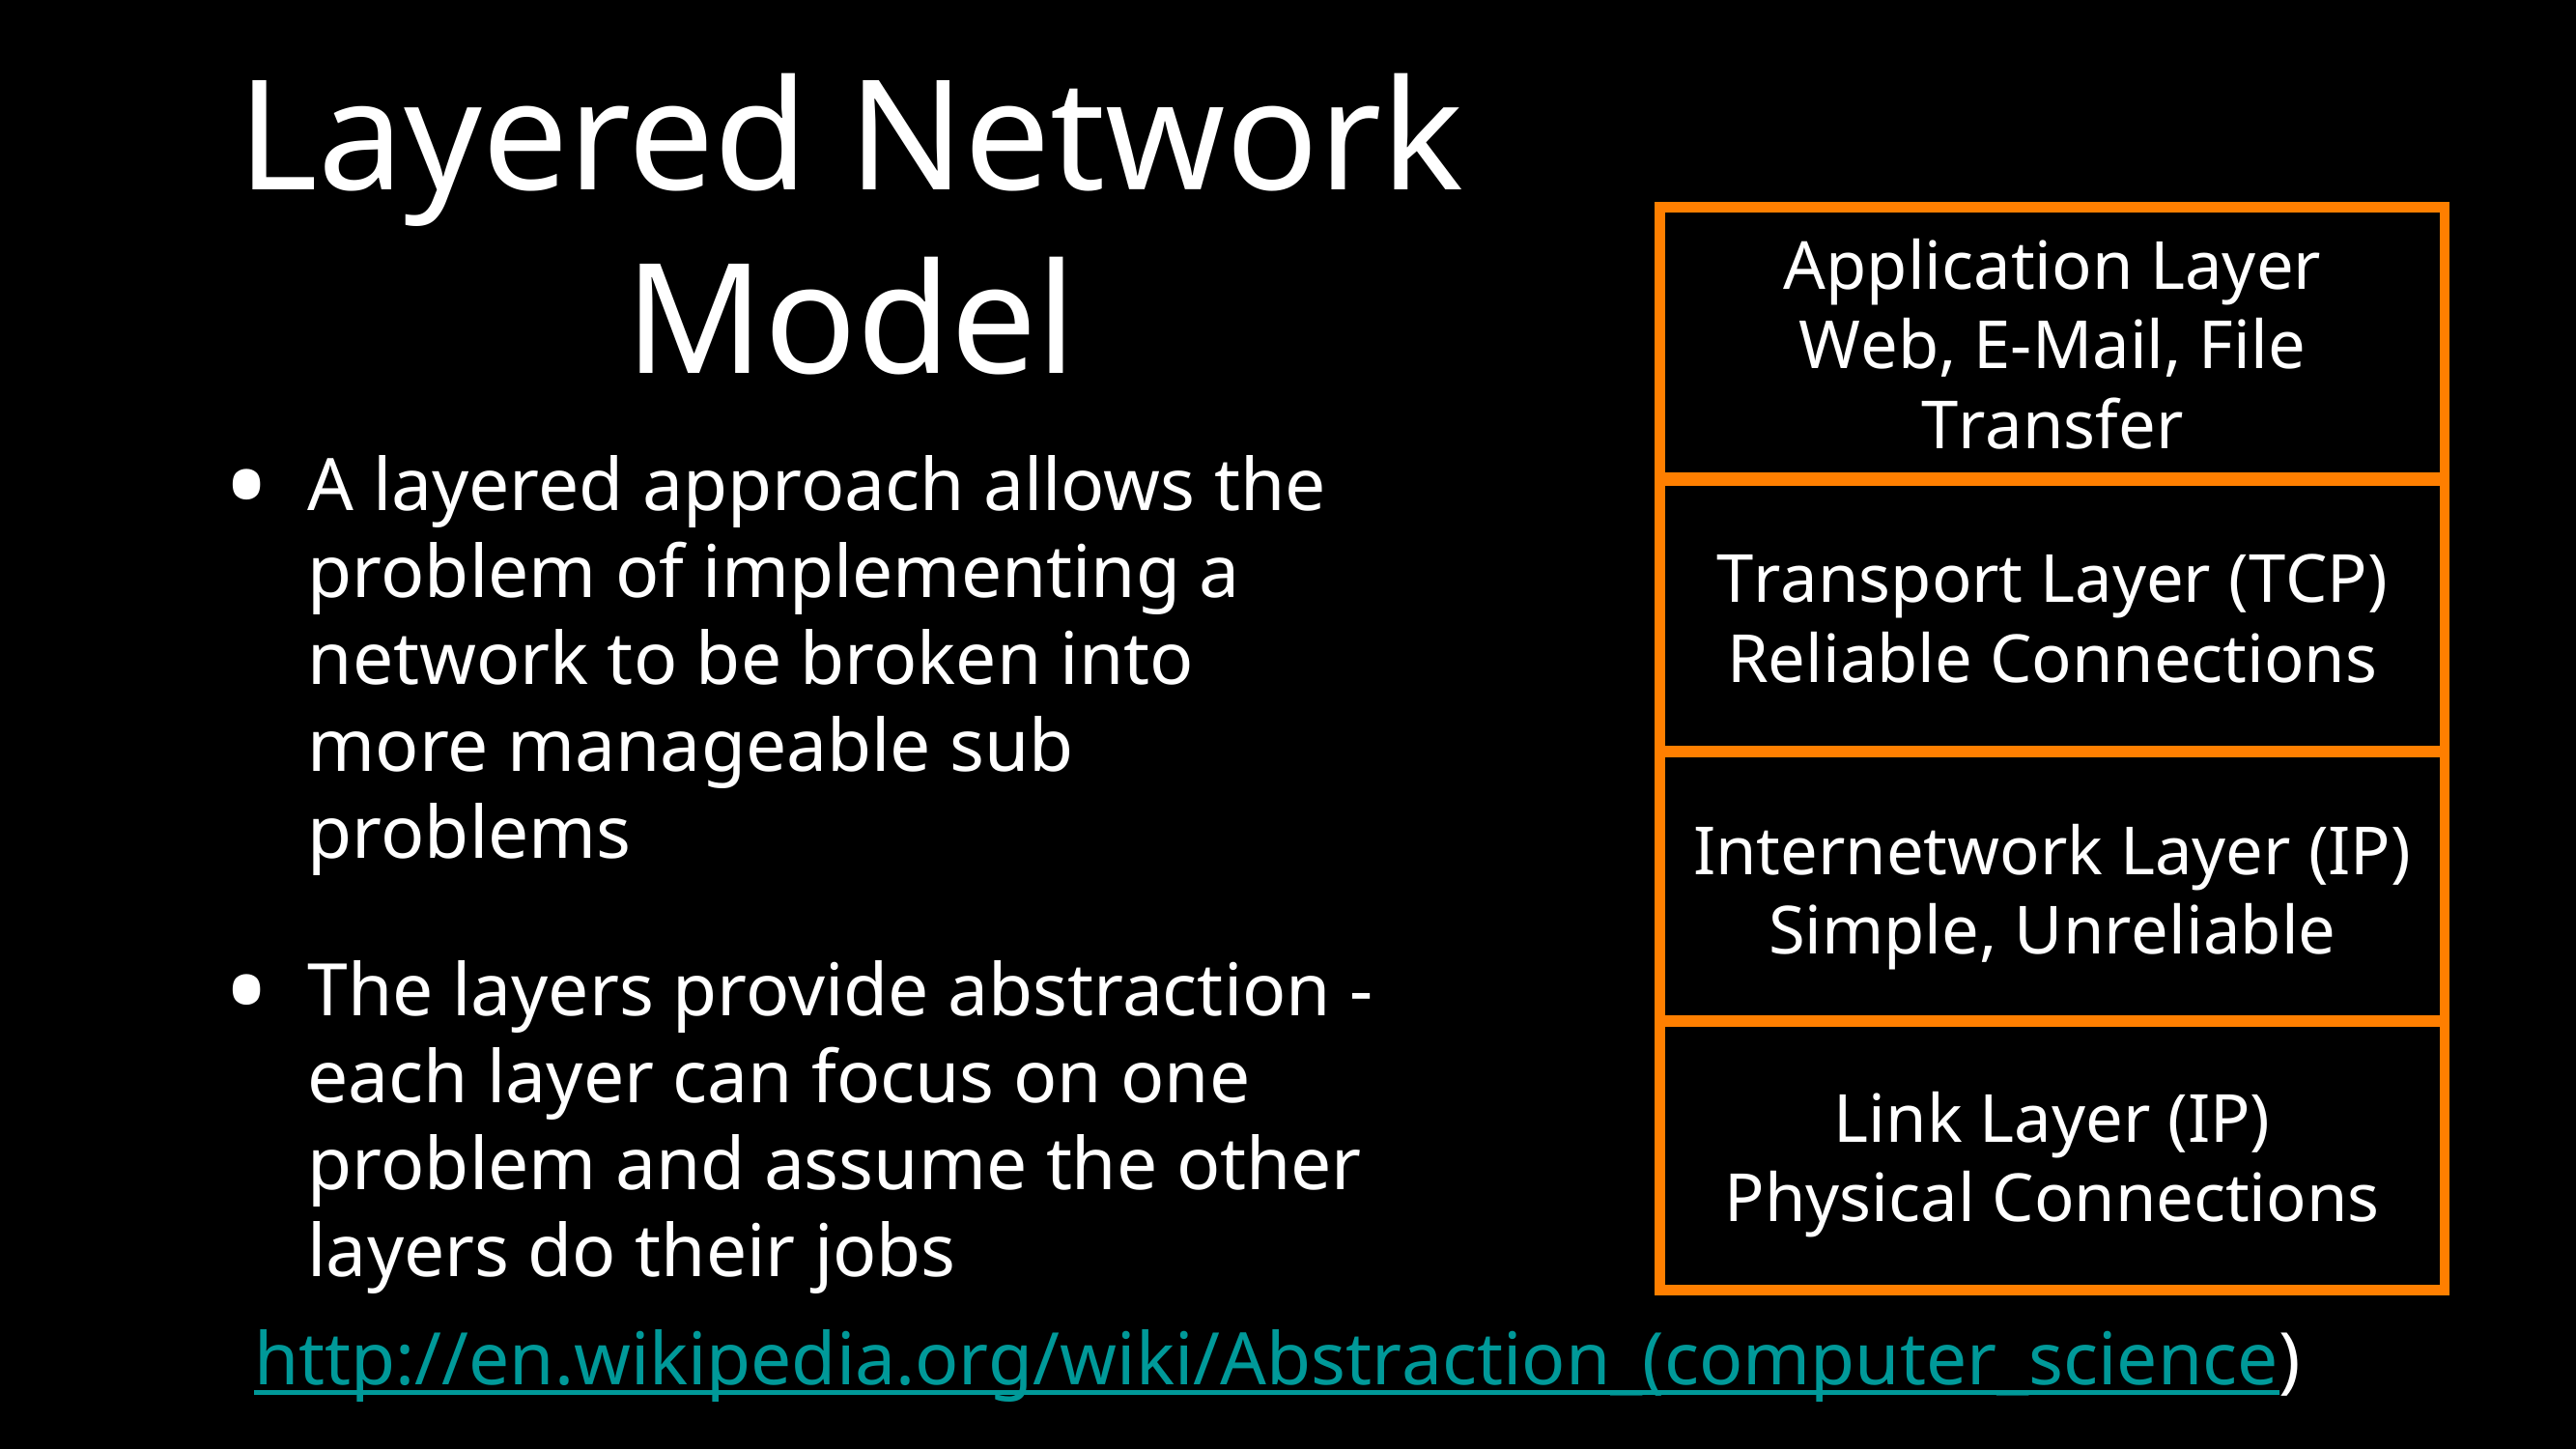

# Layered Network Model
Application Layer
Web, E-Mail, File Transfer
A layered approach allows the problem of implementing a network to be broken into more manageable sub problems
The layers provide abstraction - each layer can focus on one problem and assume the other layers do their jobs
Transport Layer (TCP)
Reliable Connections
Internetwork Layer (IP)
Simple, Unreliable
Link Layer (IP)
Physical Connections
http://en.wikipedia.org/wiki/Abstraction_(computer_science)